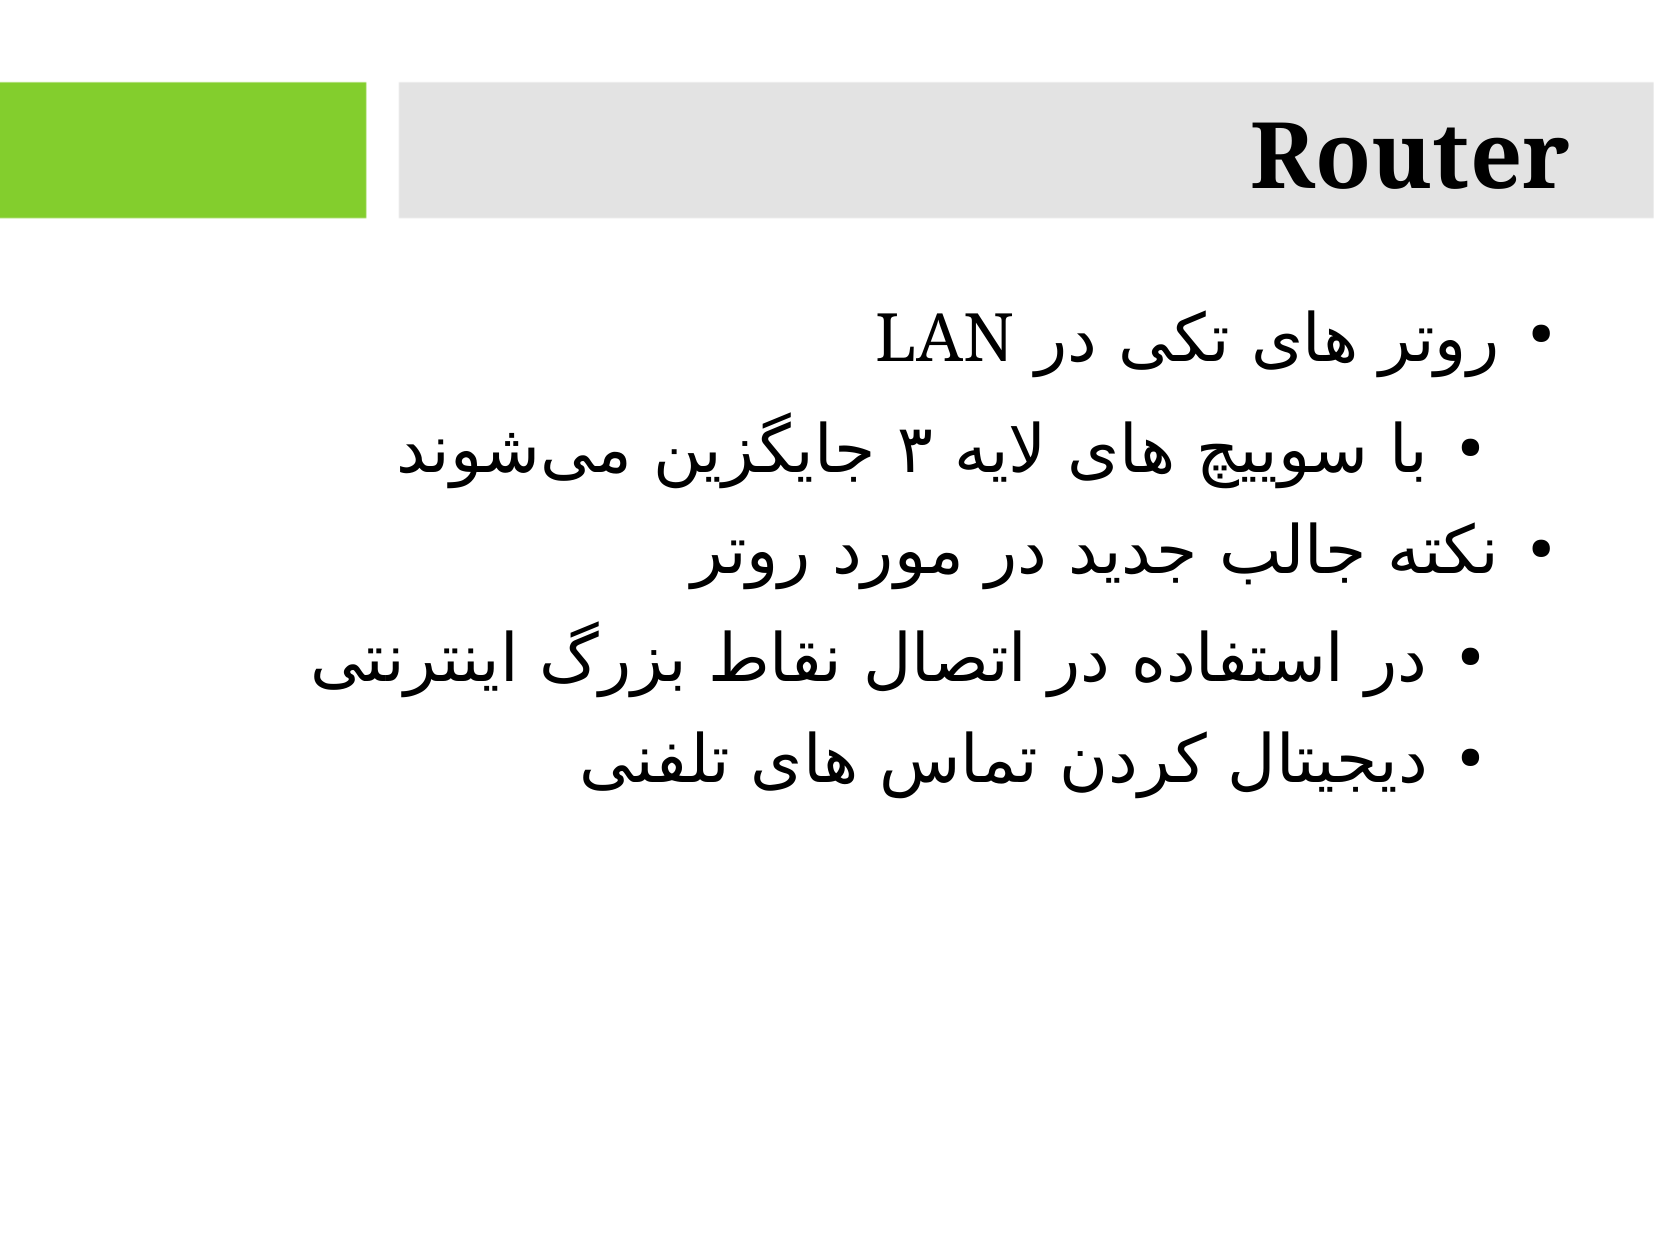

# Router
روتر های تکی در LAN
با سوییچ های لایه ۳ جایگزین می‌شوند
نکته جالب جدید در مورد روتر
در استفاده در اتصال نقاط بزرگ اینترنتی
دیجیتال کردن تماس های تلفنی